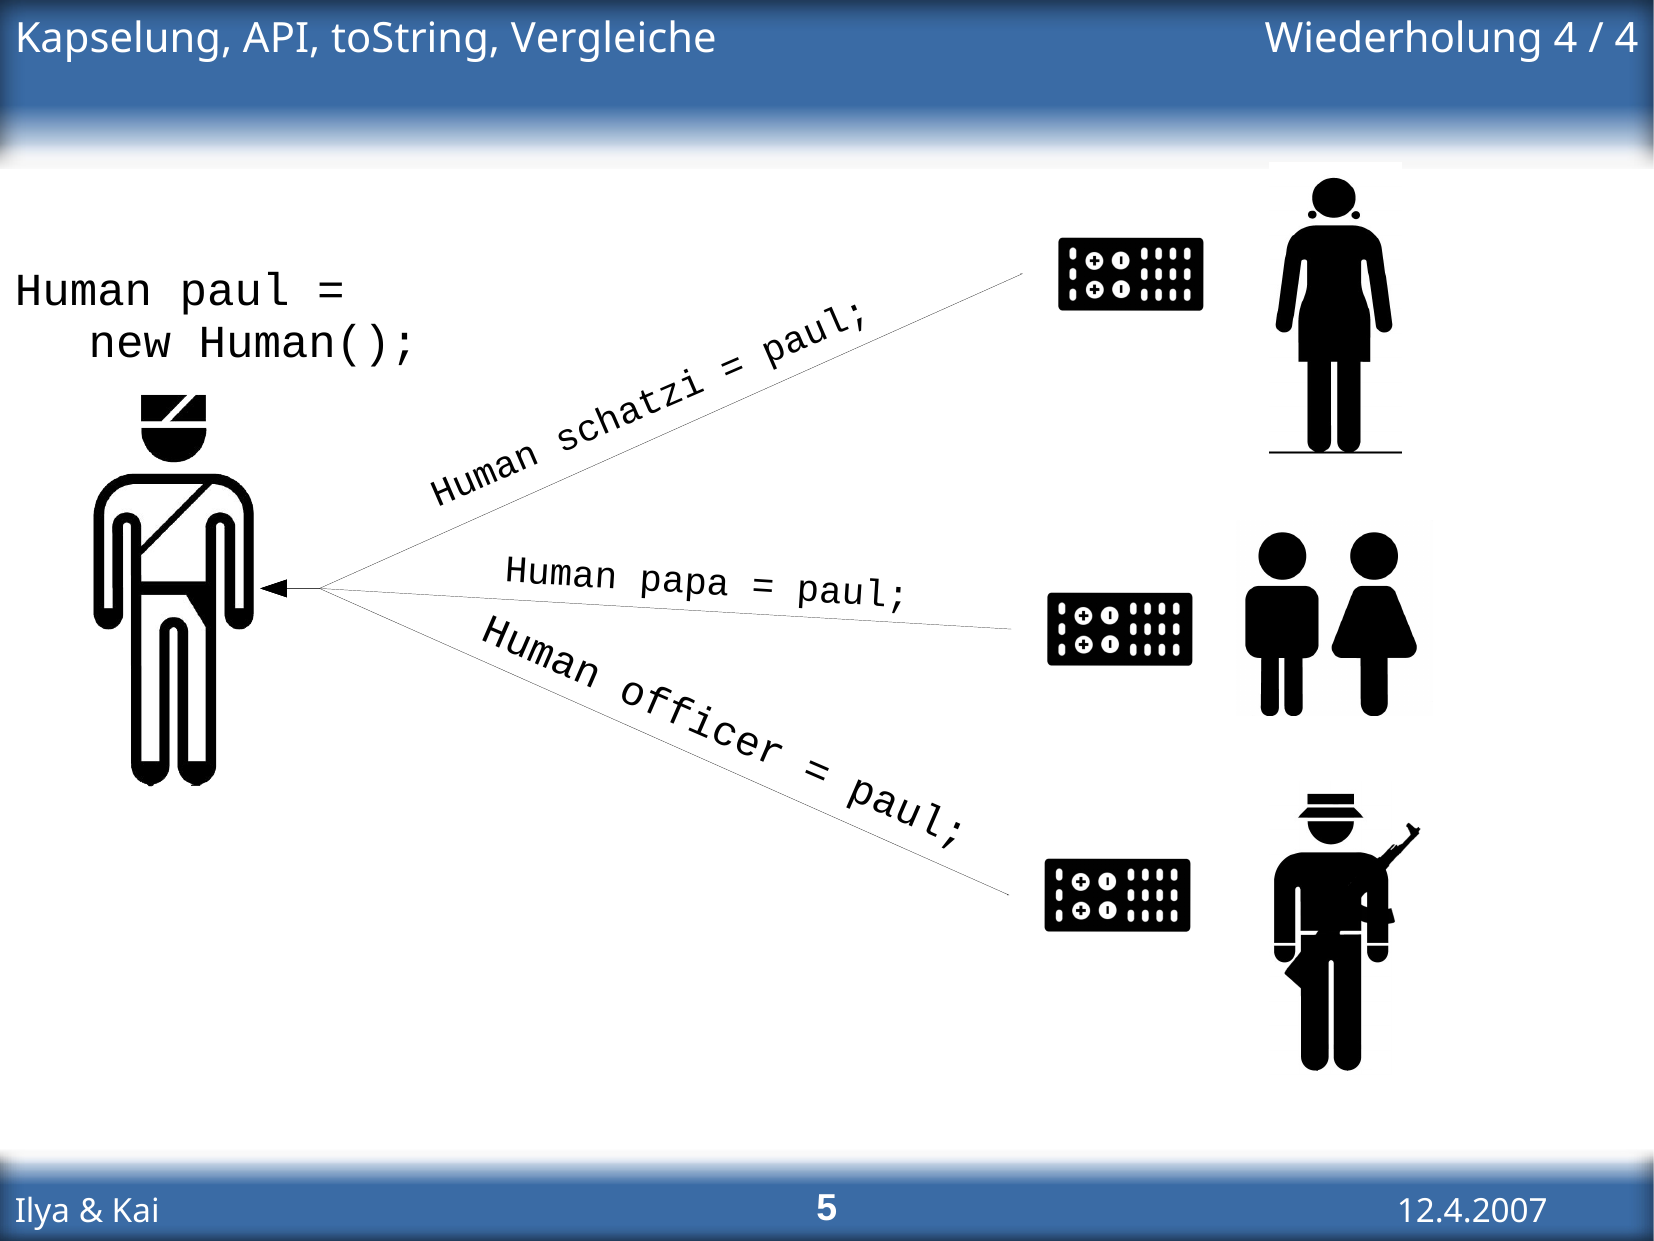

Wiederholung 4 / 4
Human paul =
	new Human();
Human schatzi = paul;
Human papa = paul;
Human officer = paul;
5